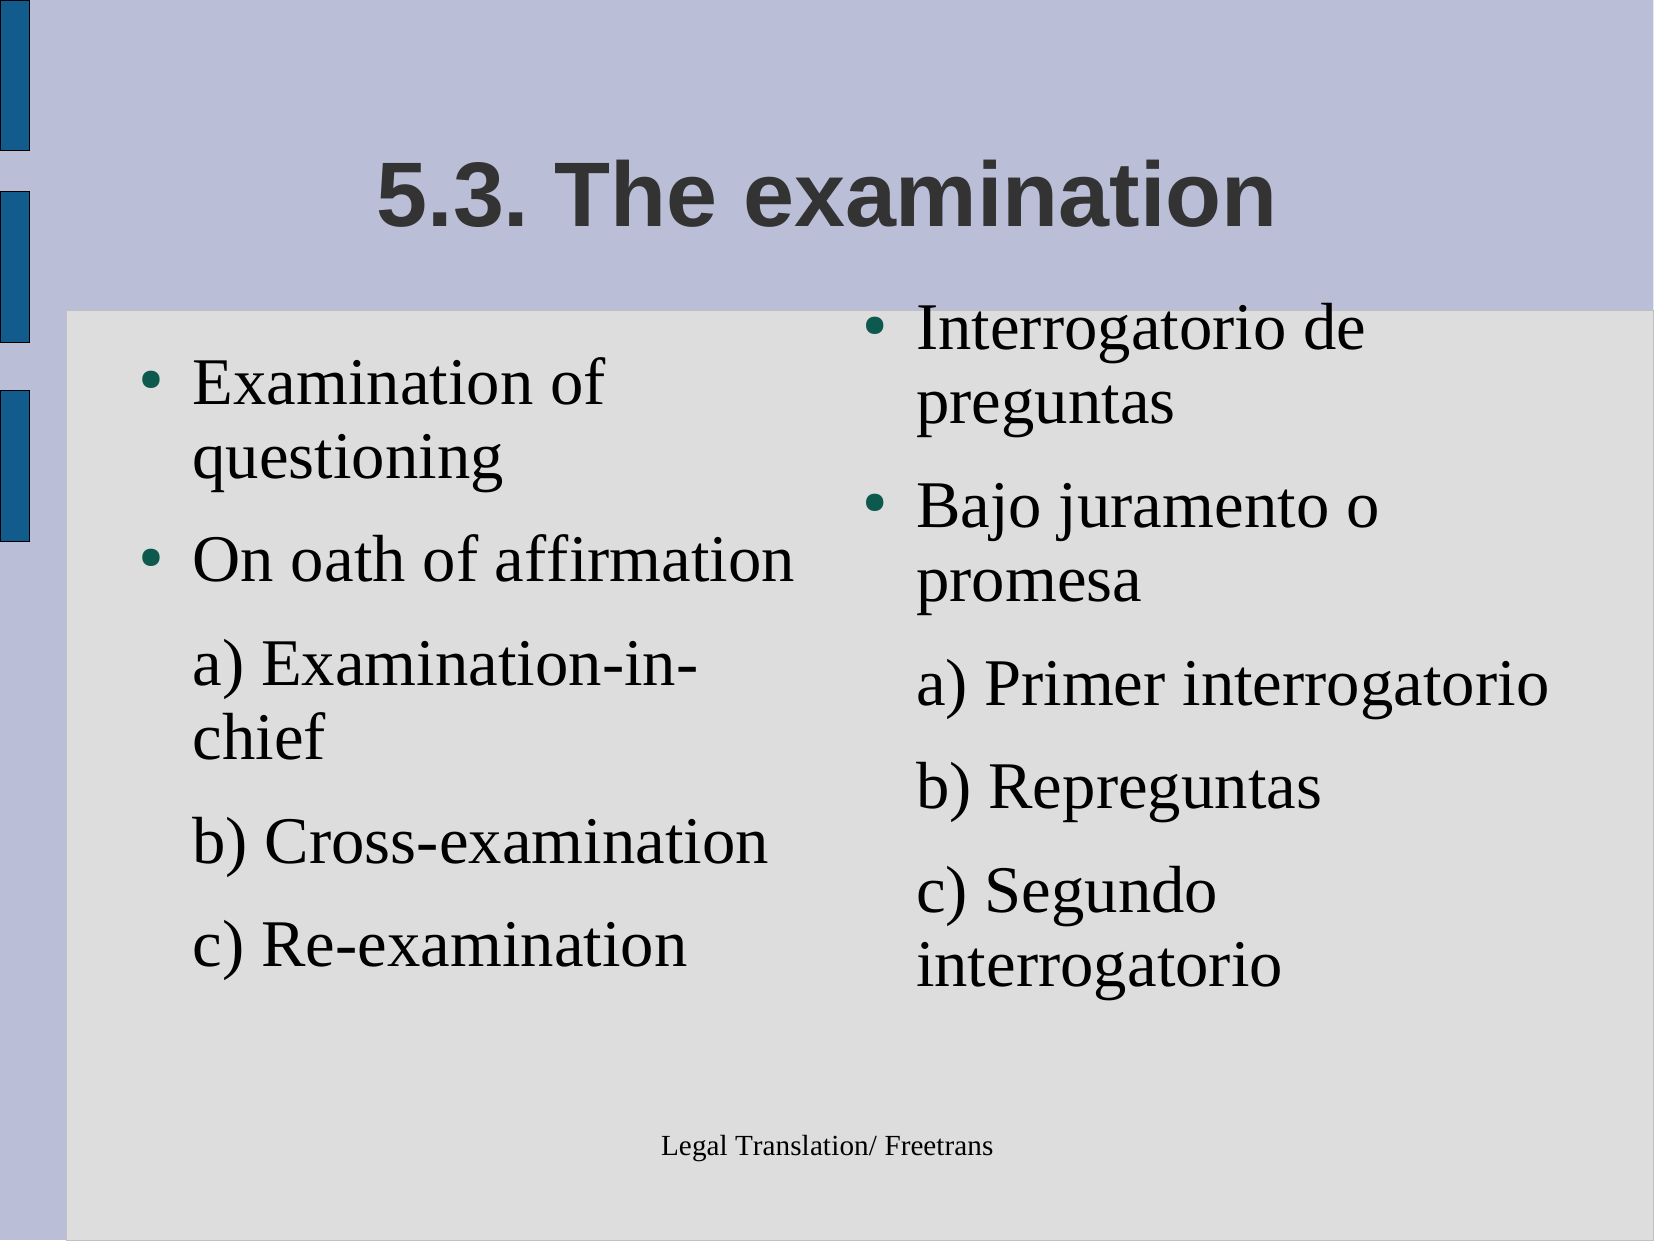

# 5.3. The examination
Interrogatorio de preguntas
Bajo juramento o promesa
a) Primer interrogatorio
b) Repreguntas
c) Segundo interrogatorio
Examination of questioning
On oath of affirmation
a) Examination-in-chief
b) Cross-examination
c) Re-examination
Legal Translation/ Freetrans